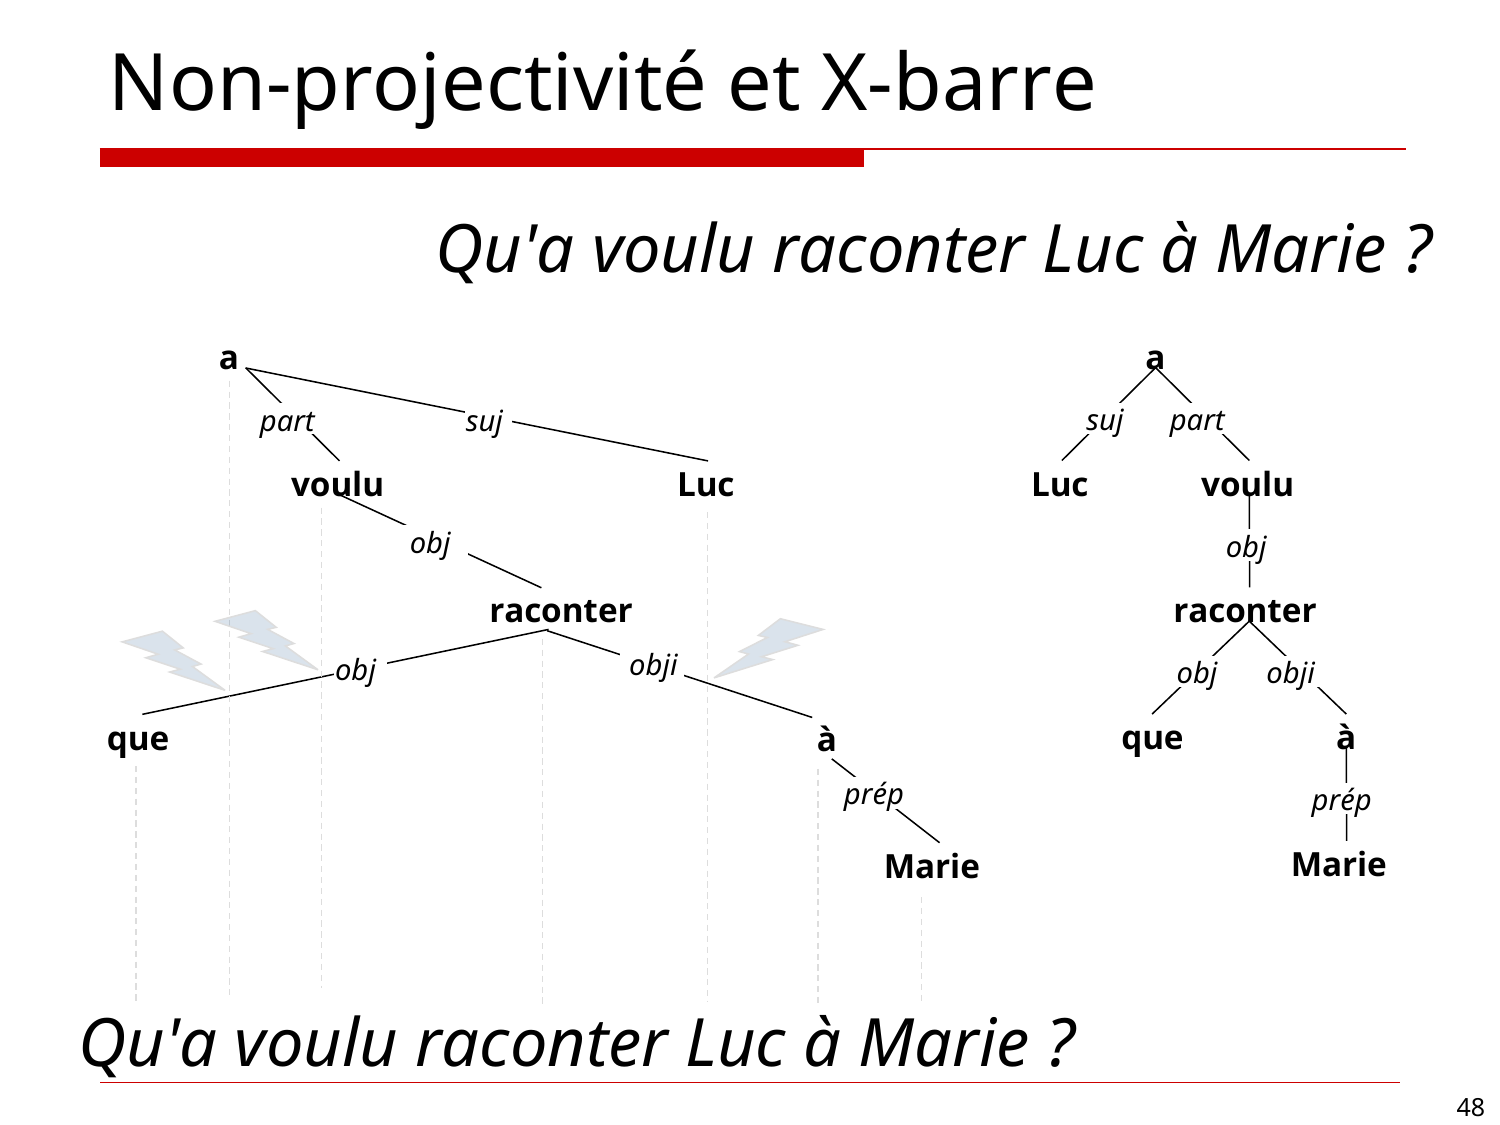

# Non-projectivité et X-barre
Qu'a voulu raconter Luc à Marie ?
a
suj
part
Luc
voulu
 obj
raconter
obj
obji
que
à
prép
Marie
a
part
suj
voulu
Luc
 obj
raconter
obji
obj
que
à
prép
Marie
Qu'a voulu raconter Luc à Marie ?
48